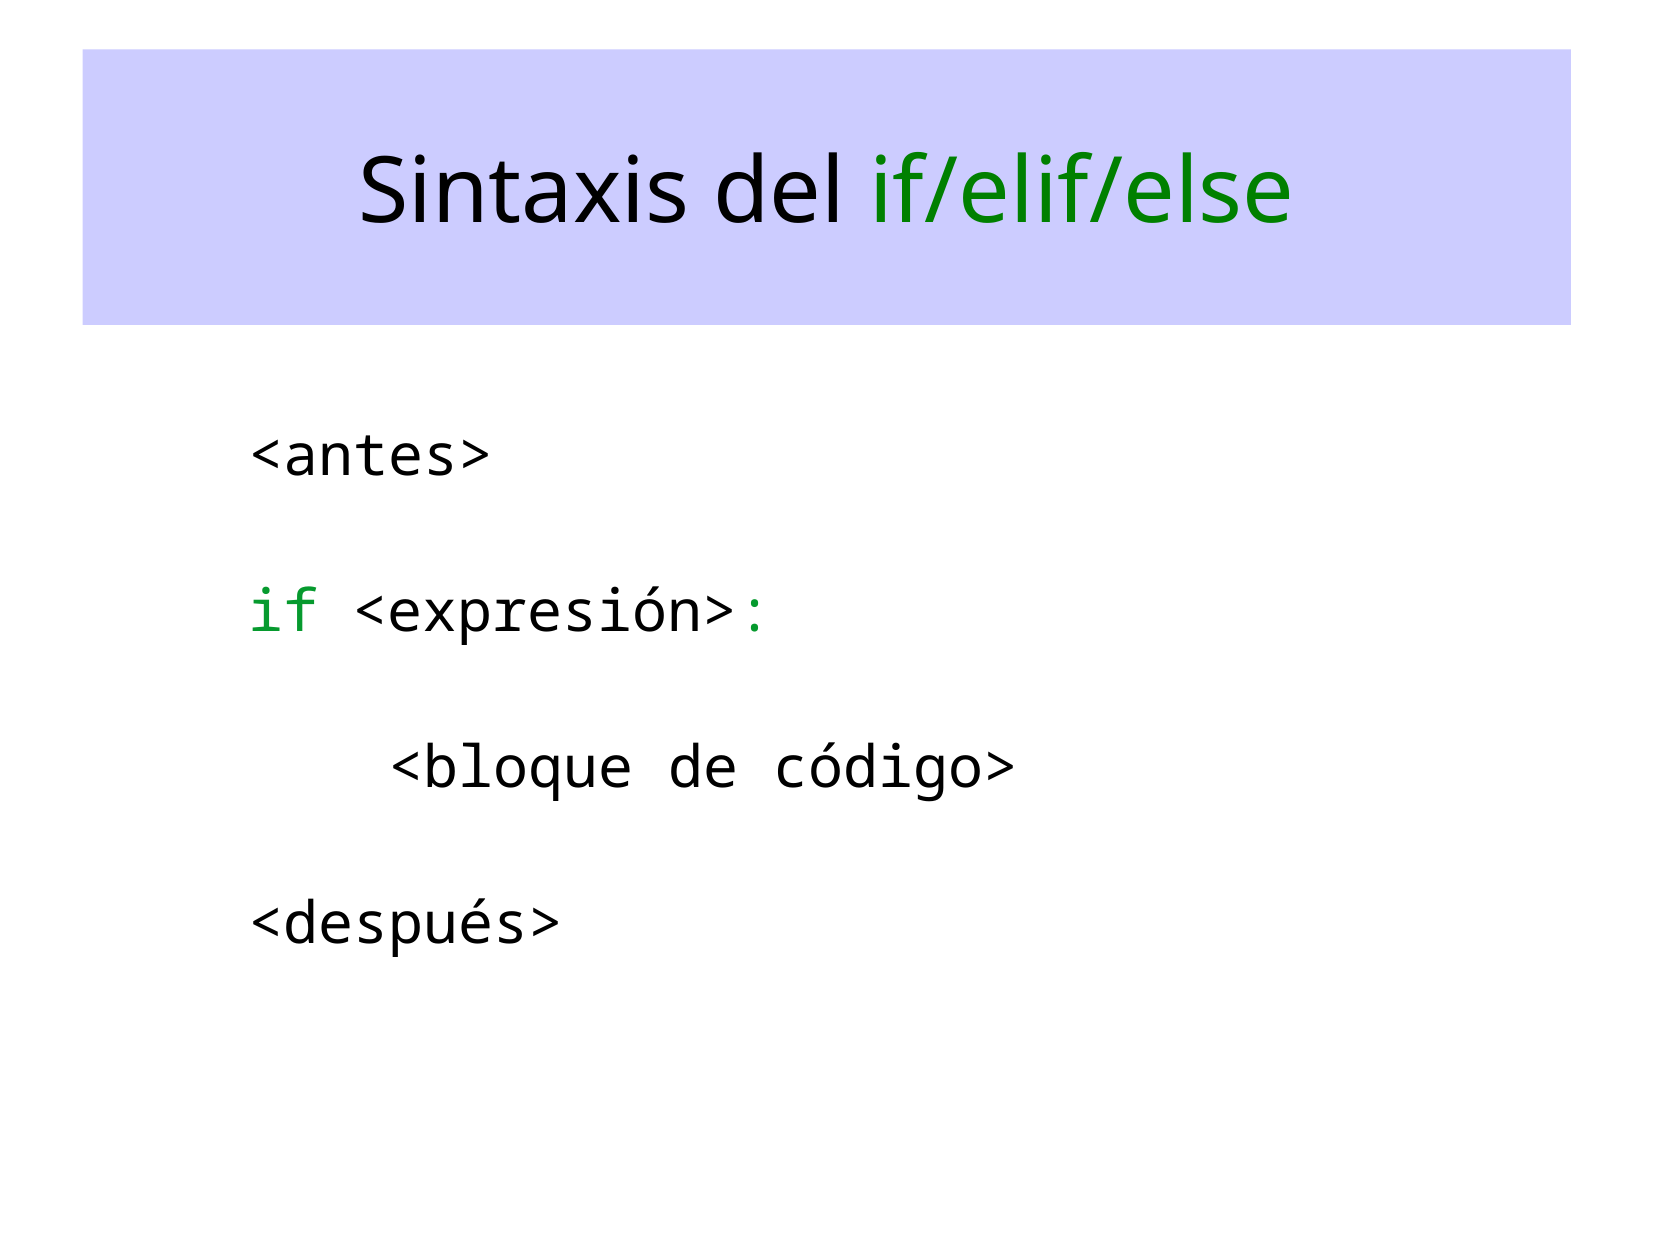

# Sintaxis del if/elif/else
<antes>
if <expresión>:
 <bloque de código>
<después>